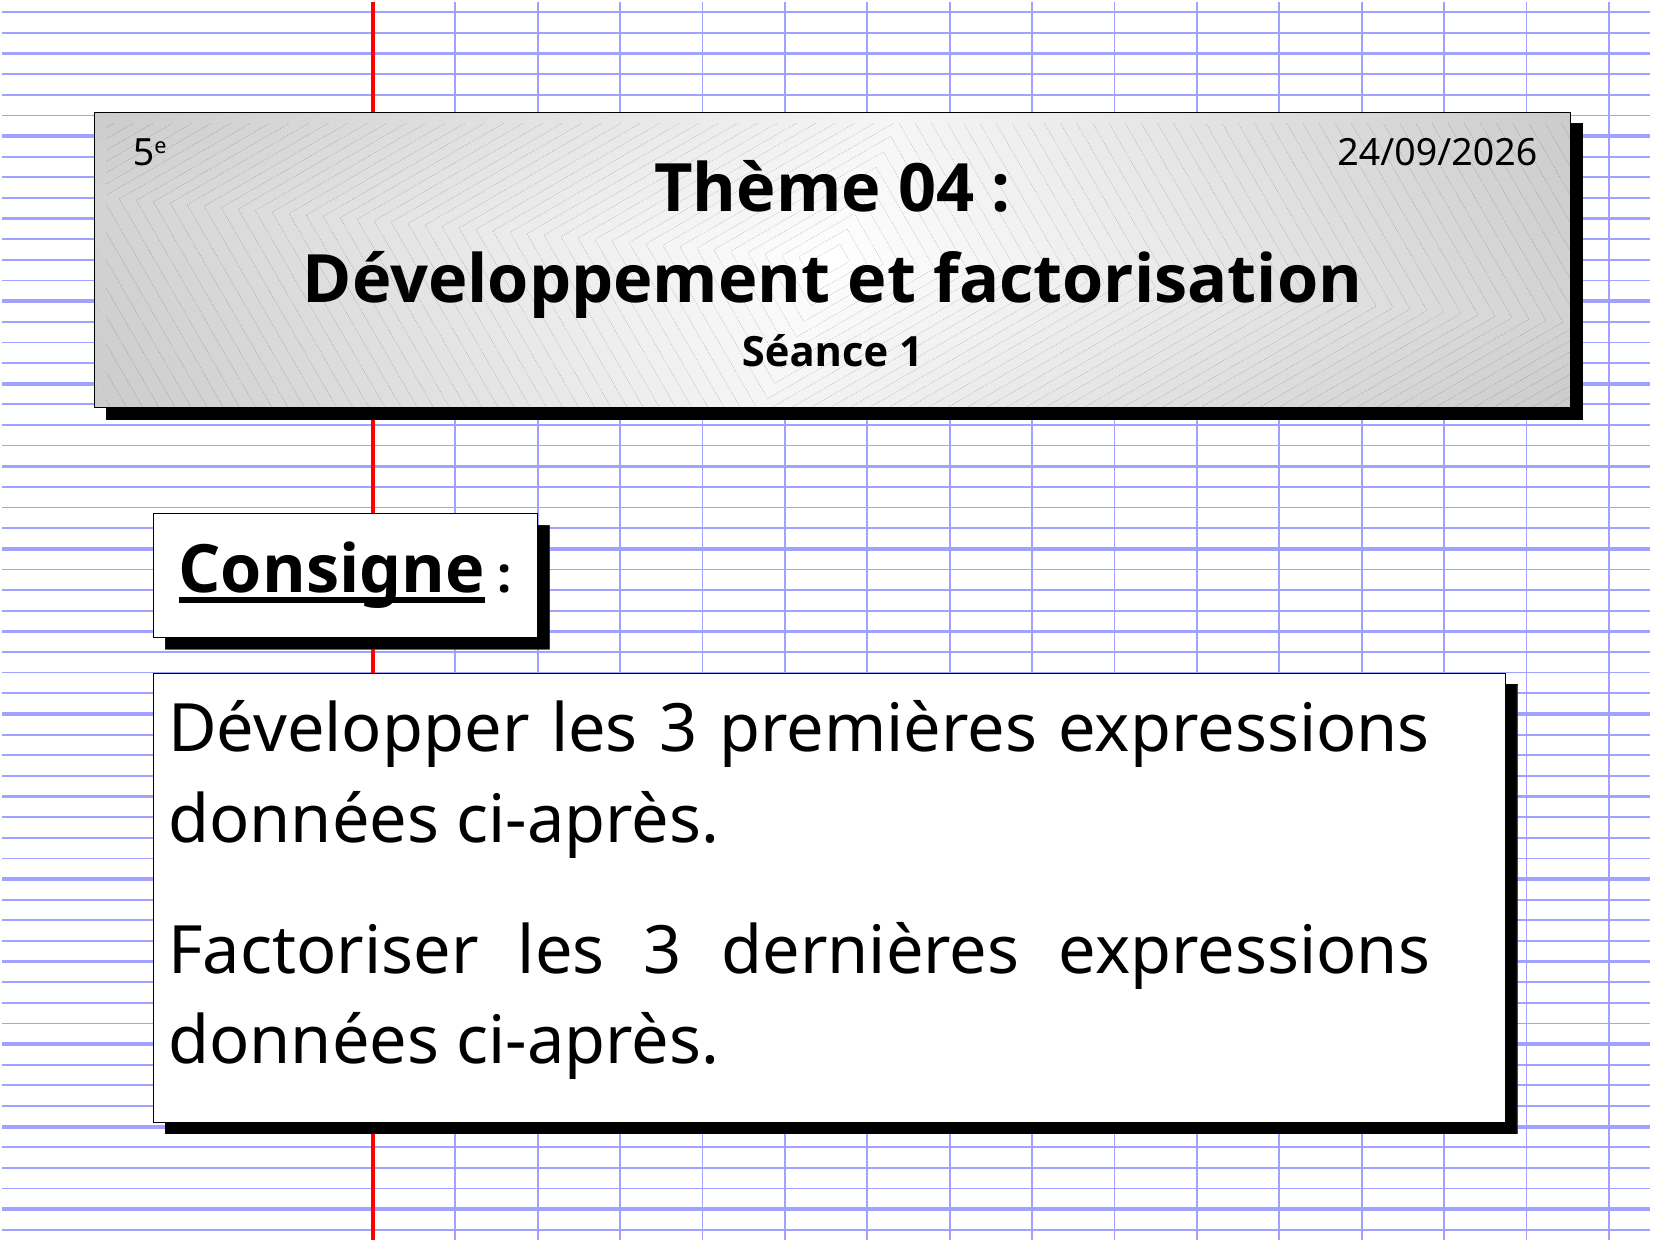

Thème 04 :
Développement et factorisation
Séance 1
5e
Consigne :
Développer les 3 premières expressions données ci-après.
Factoriser les 3 dernières expressions données ci-après.